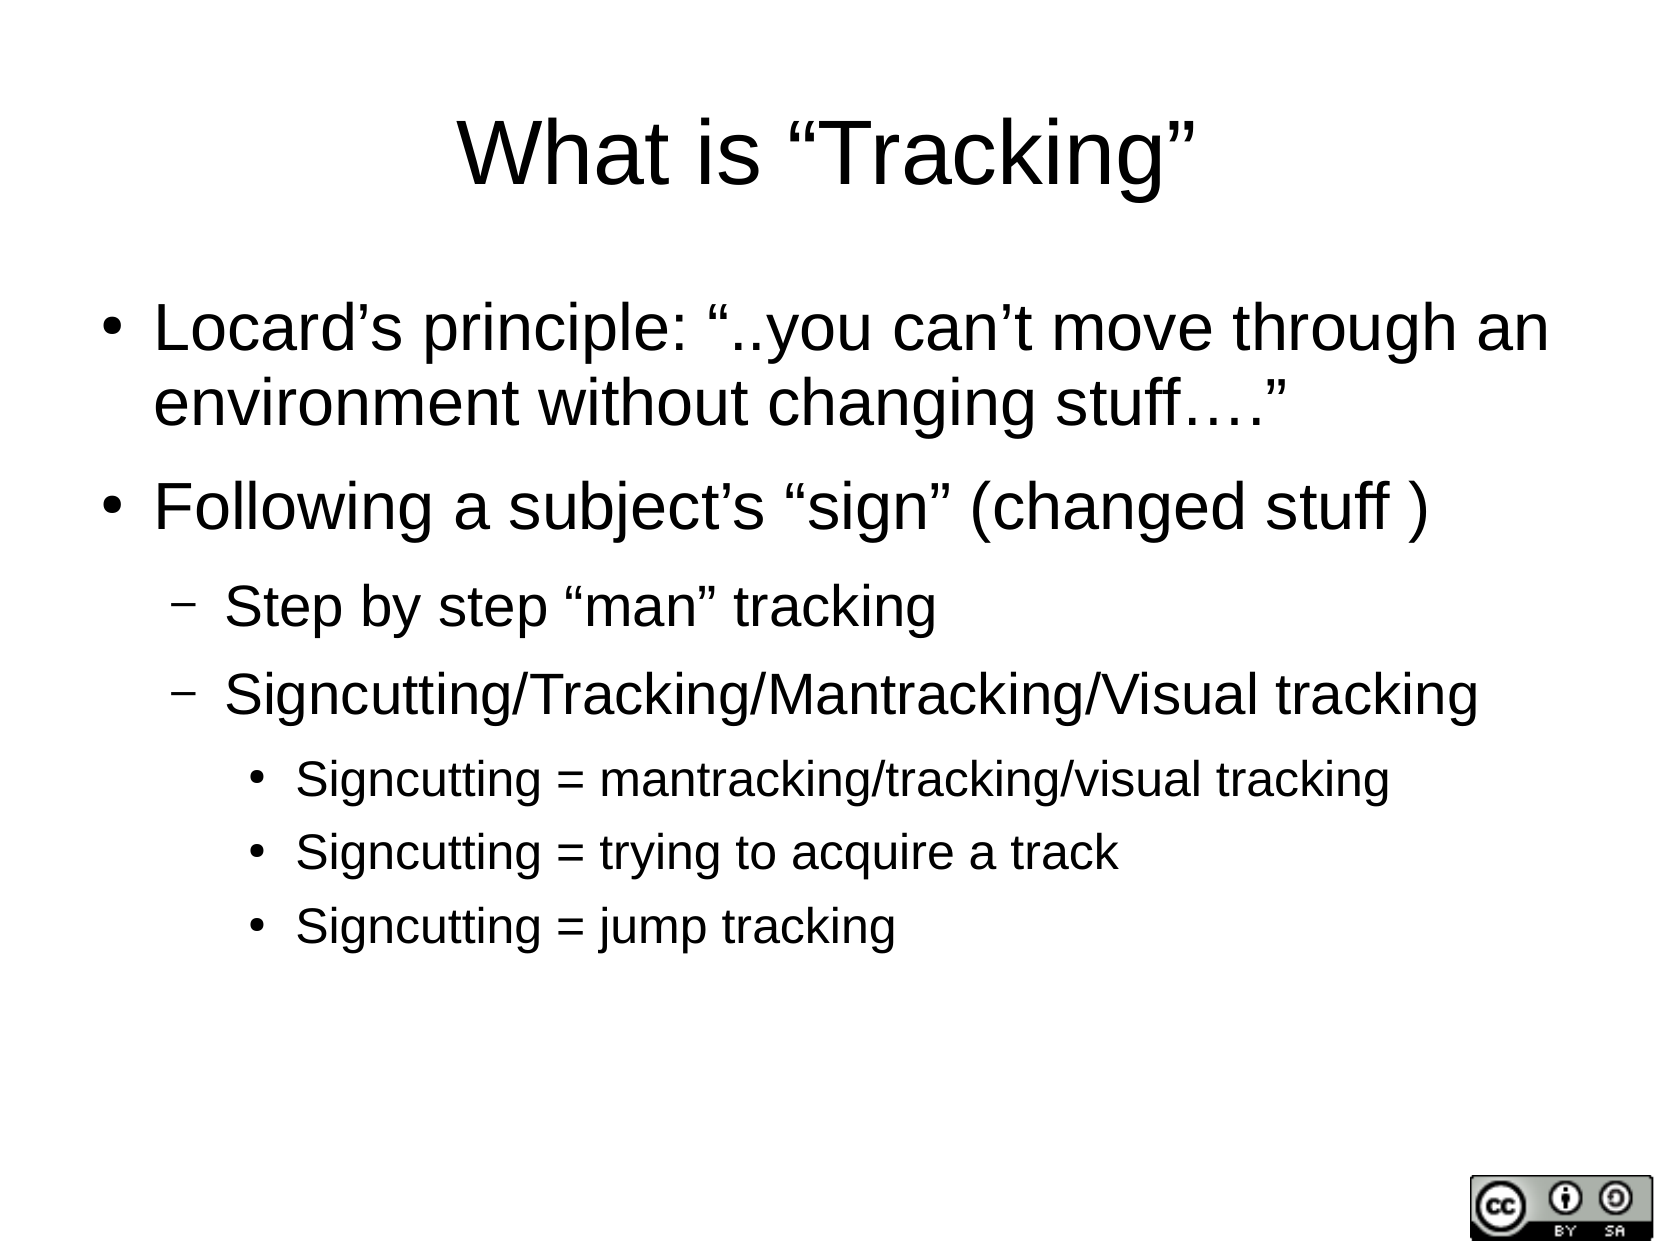

# What is “Tracking”
Locard’s principle: “..you can’t move through an environment without changing stuff….”
Following a subject’s “sign” (changed stuff )
Step by step “man” tracking
Signcutting/Tracking/Mantracking/Visual tracking
Signcutting = mantracking/tracking/visual tracking
Signcutting = trying to acquire a track
Signcutting = jump tracking